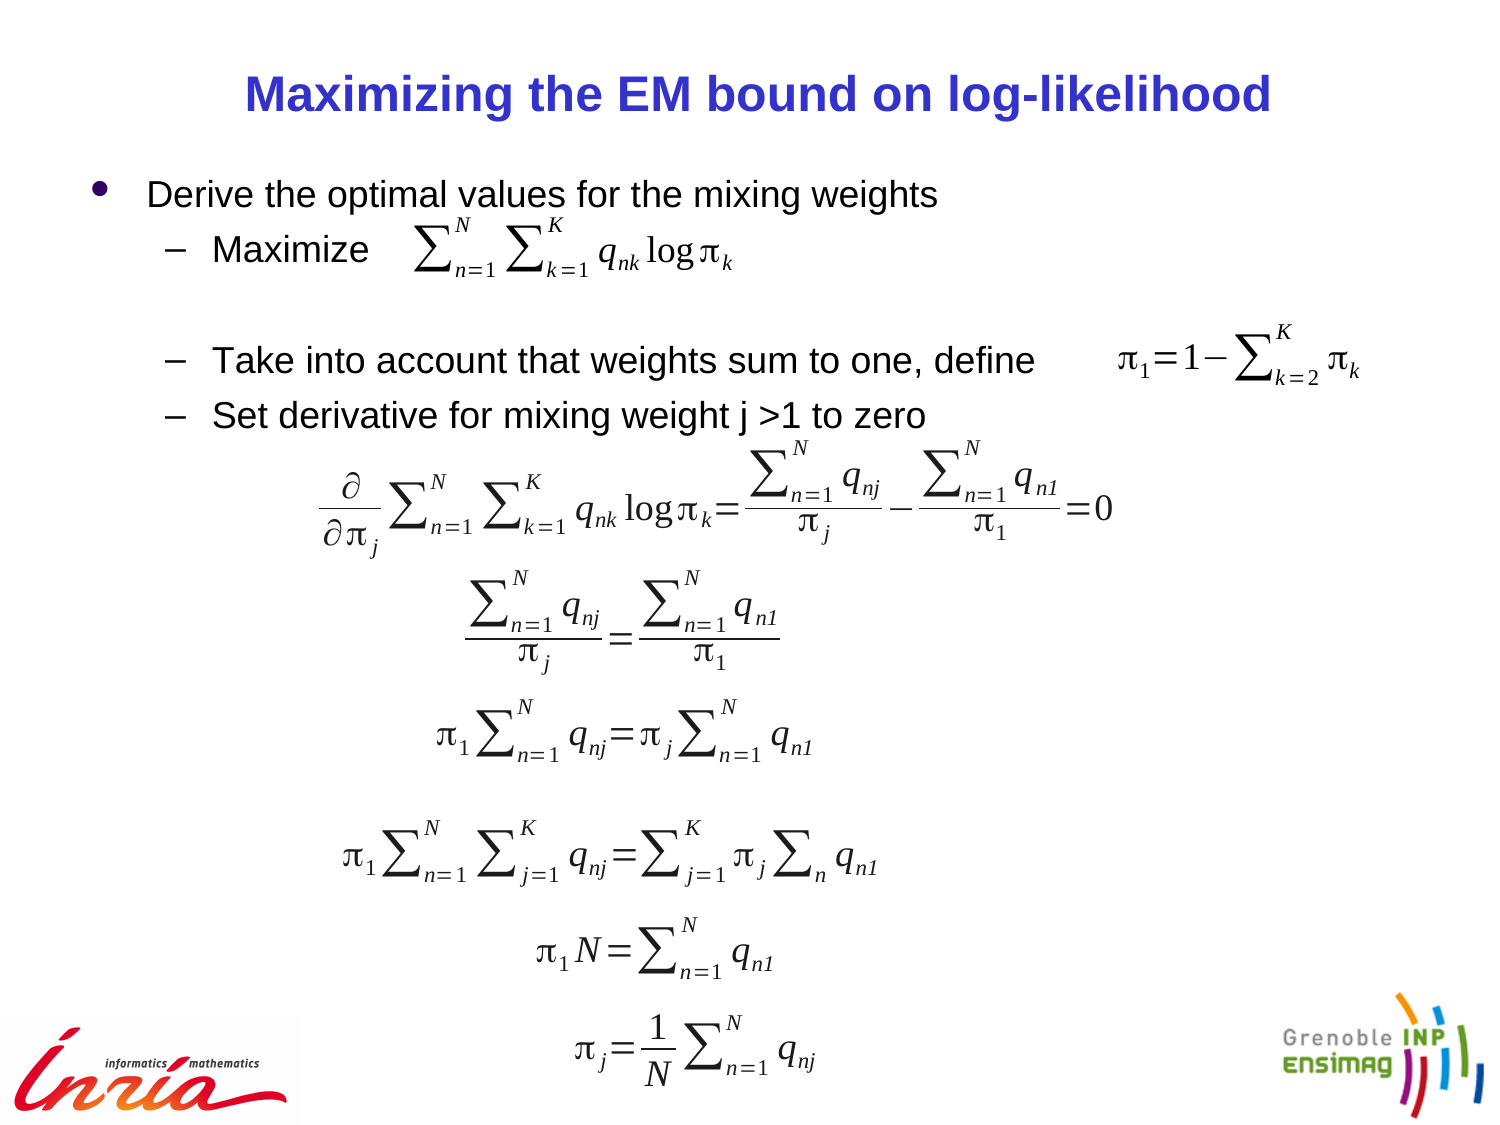

# Maximizing the EM bound on log-likelihood
Derive the optimal values for the mixing weights
Maximize
Take into account that weights sum to one, define
Set derivative for mixing weight j >1 to zero